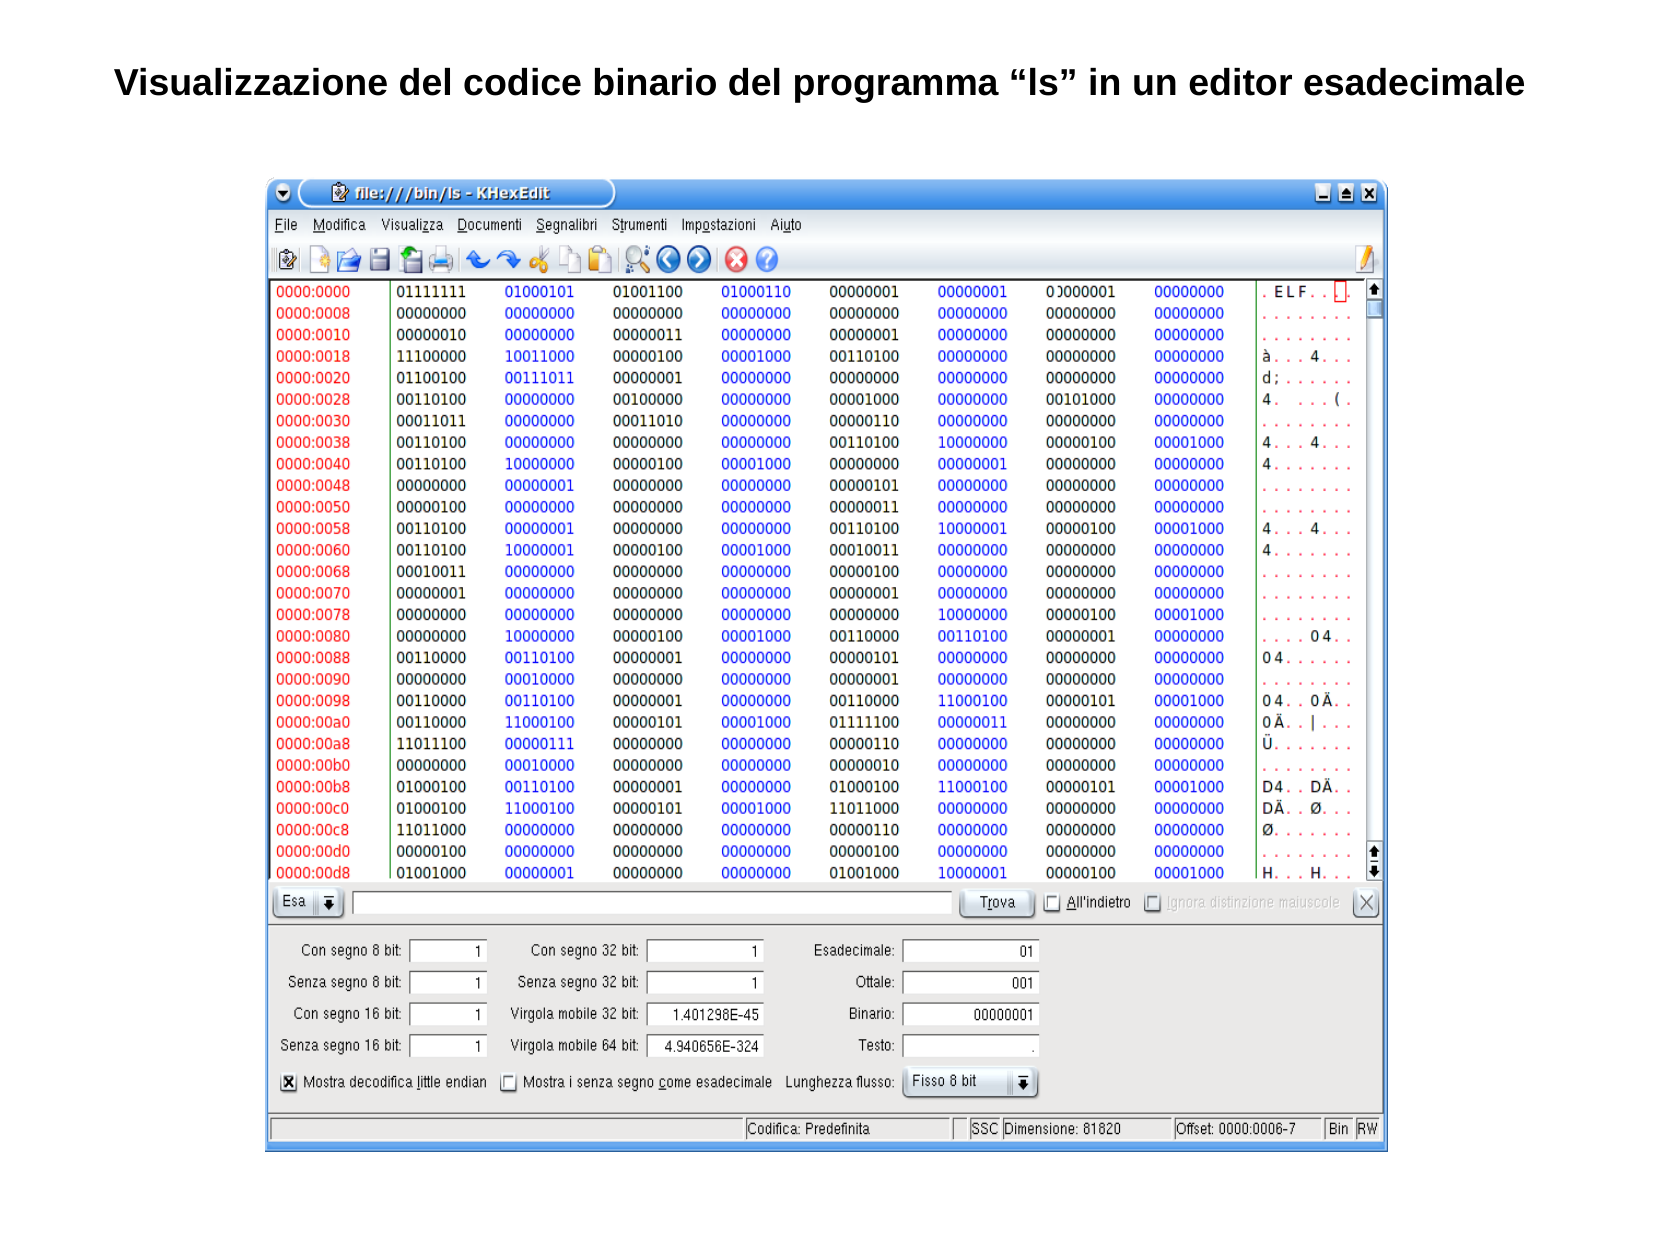

Visualizzazione del codice binario del programma “ls” in un editor esadecimale